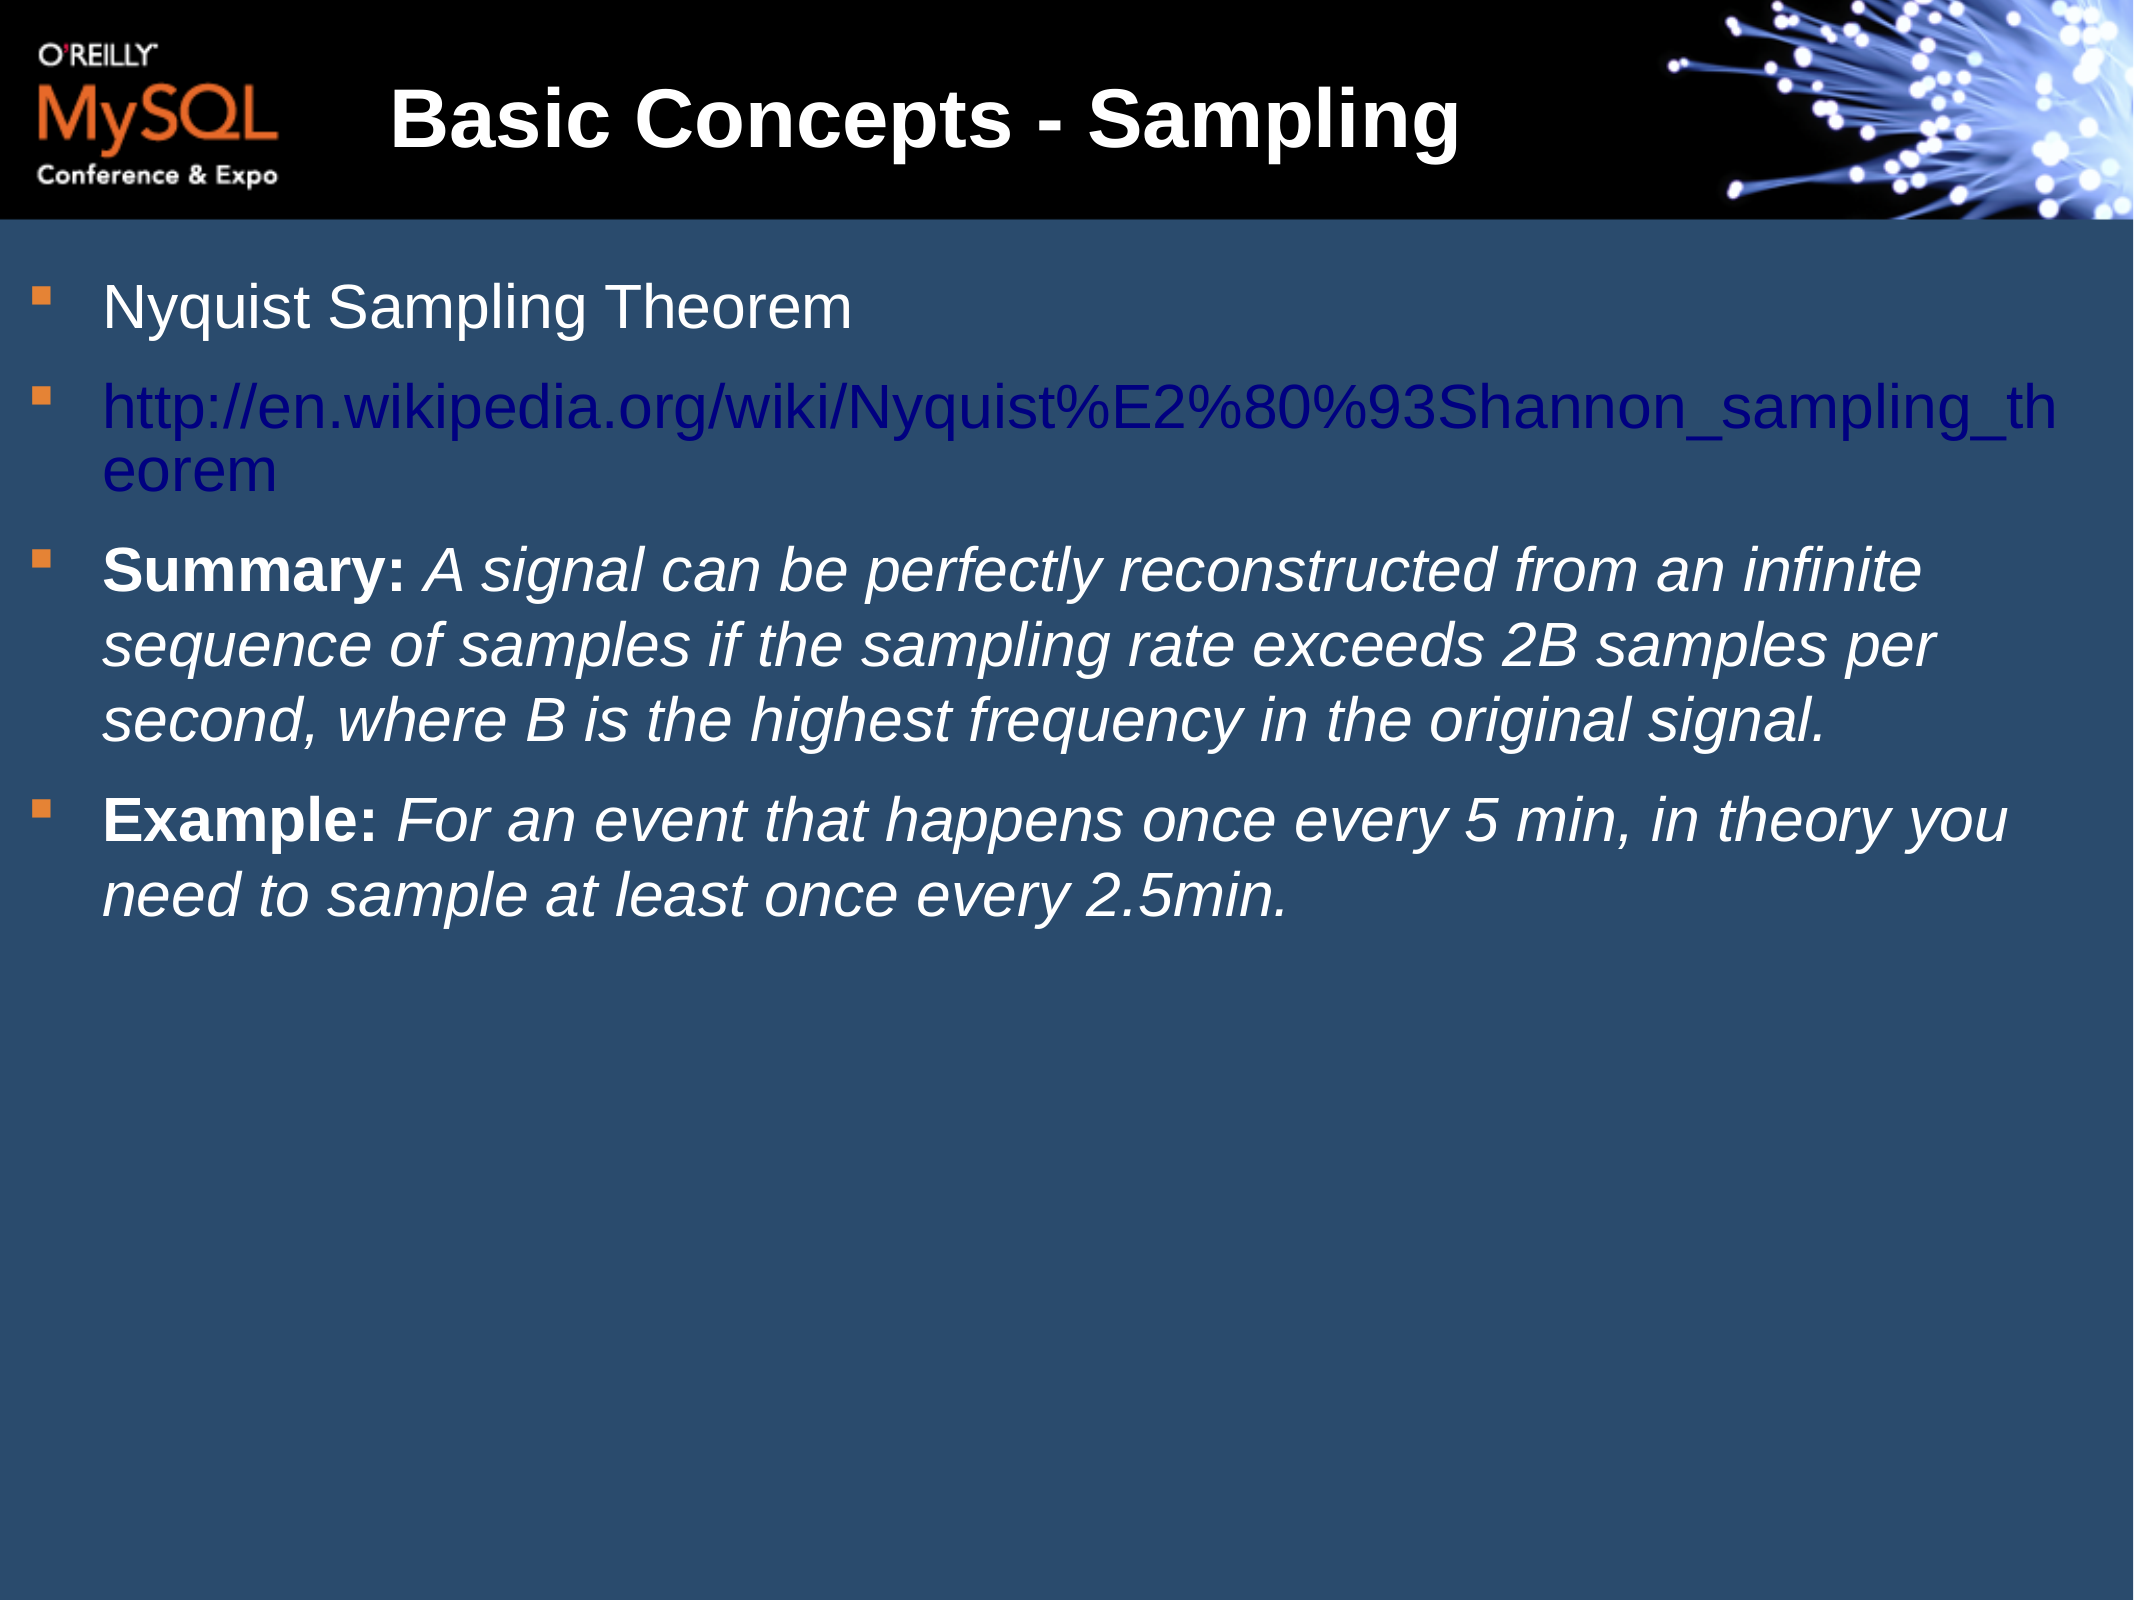

# Basic Concepts - Sampling
Nyquist Sampling Theorem
http://en.wikipedia.org/wiki/Nyquist%E2%80%93Shannon_sampling_theorem
Summary: A signal can be perfectly reconstructed from an infinite sequence of samples if the sampling rate exceeds 2B samples per second, where B is the highest frequency in the original signal.
Example: For an event that happens once every 5 min, in theory you need to sample at least once every 2.5min.